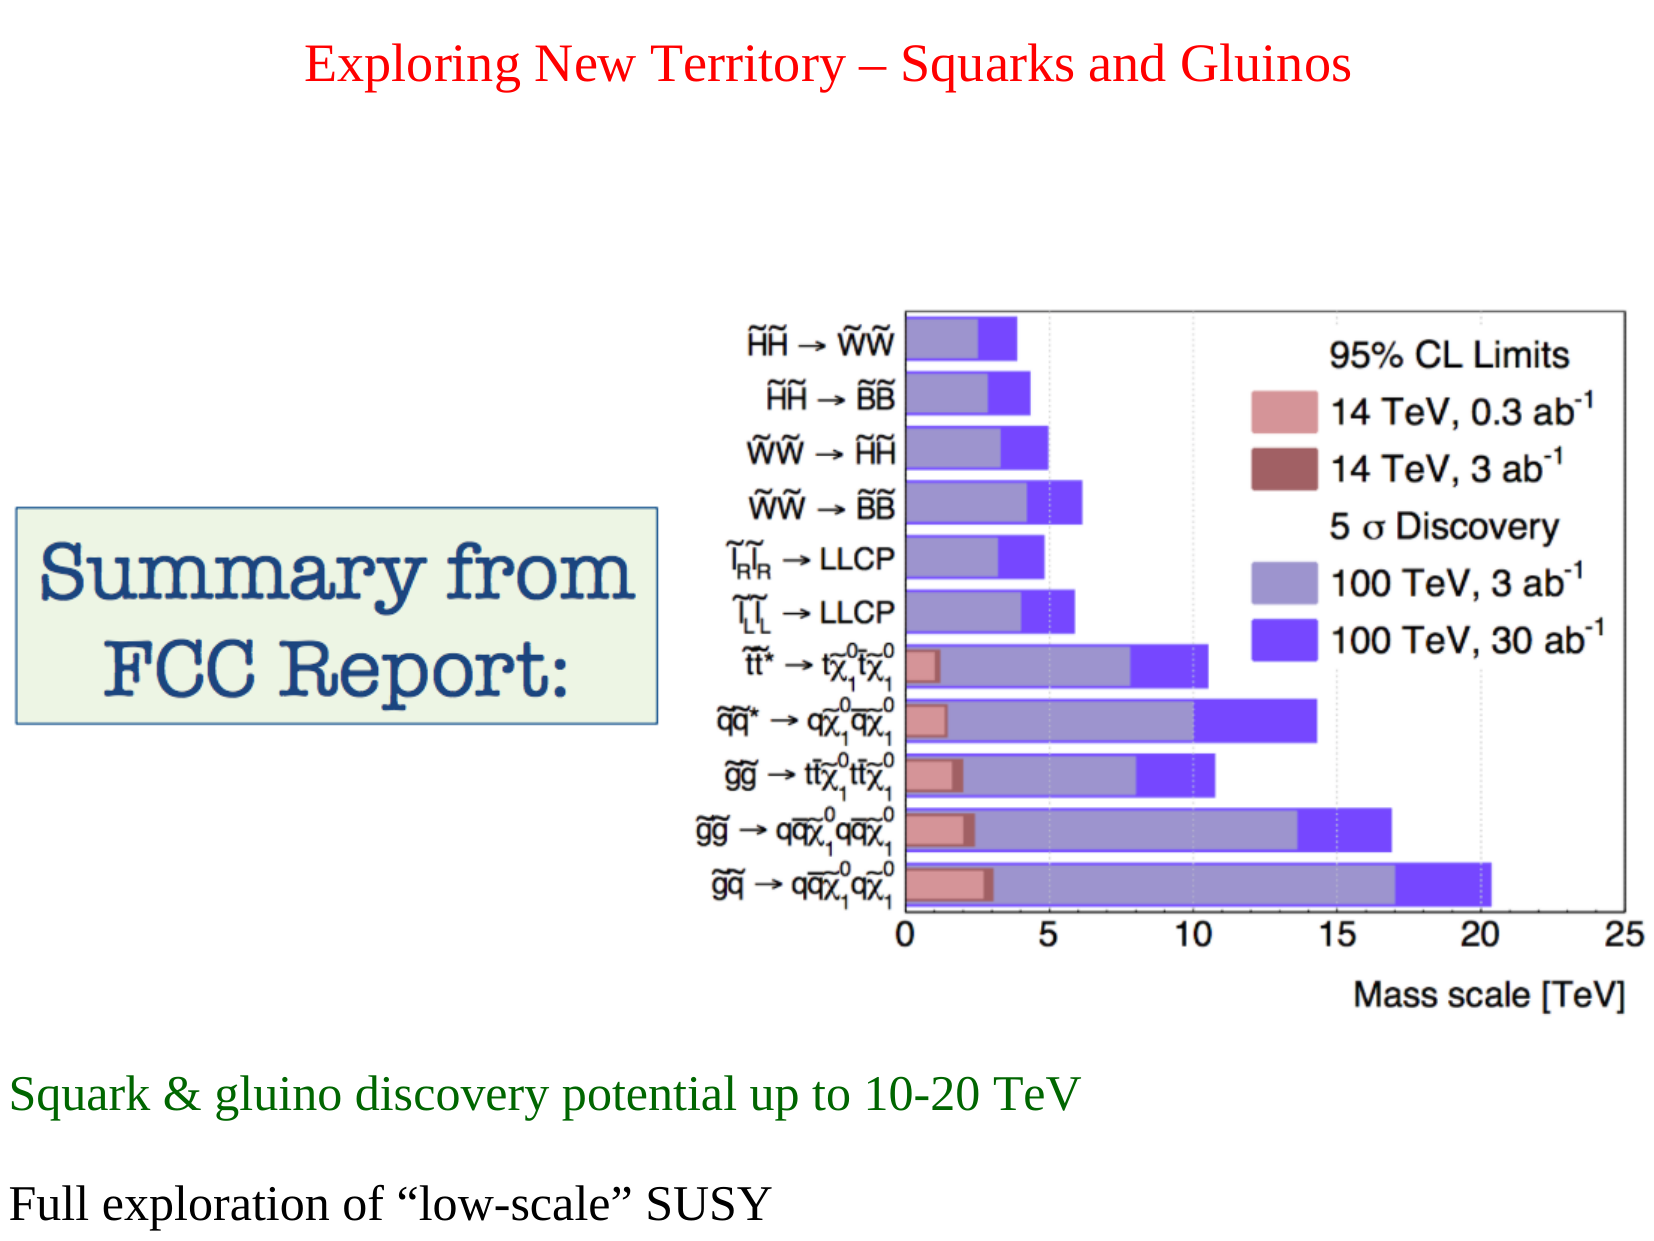

# Exploring New Territory – Squarks and Gluinos
Squark & gluino discovery potential up to 10-20 TeV
Full exploration of “low-scale” SUSY